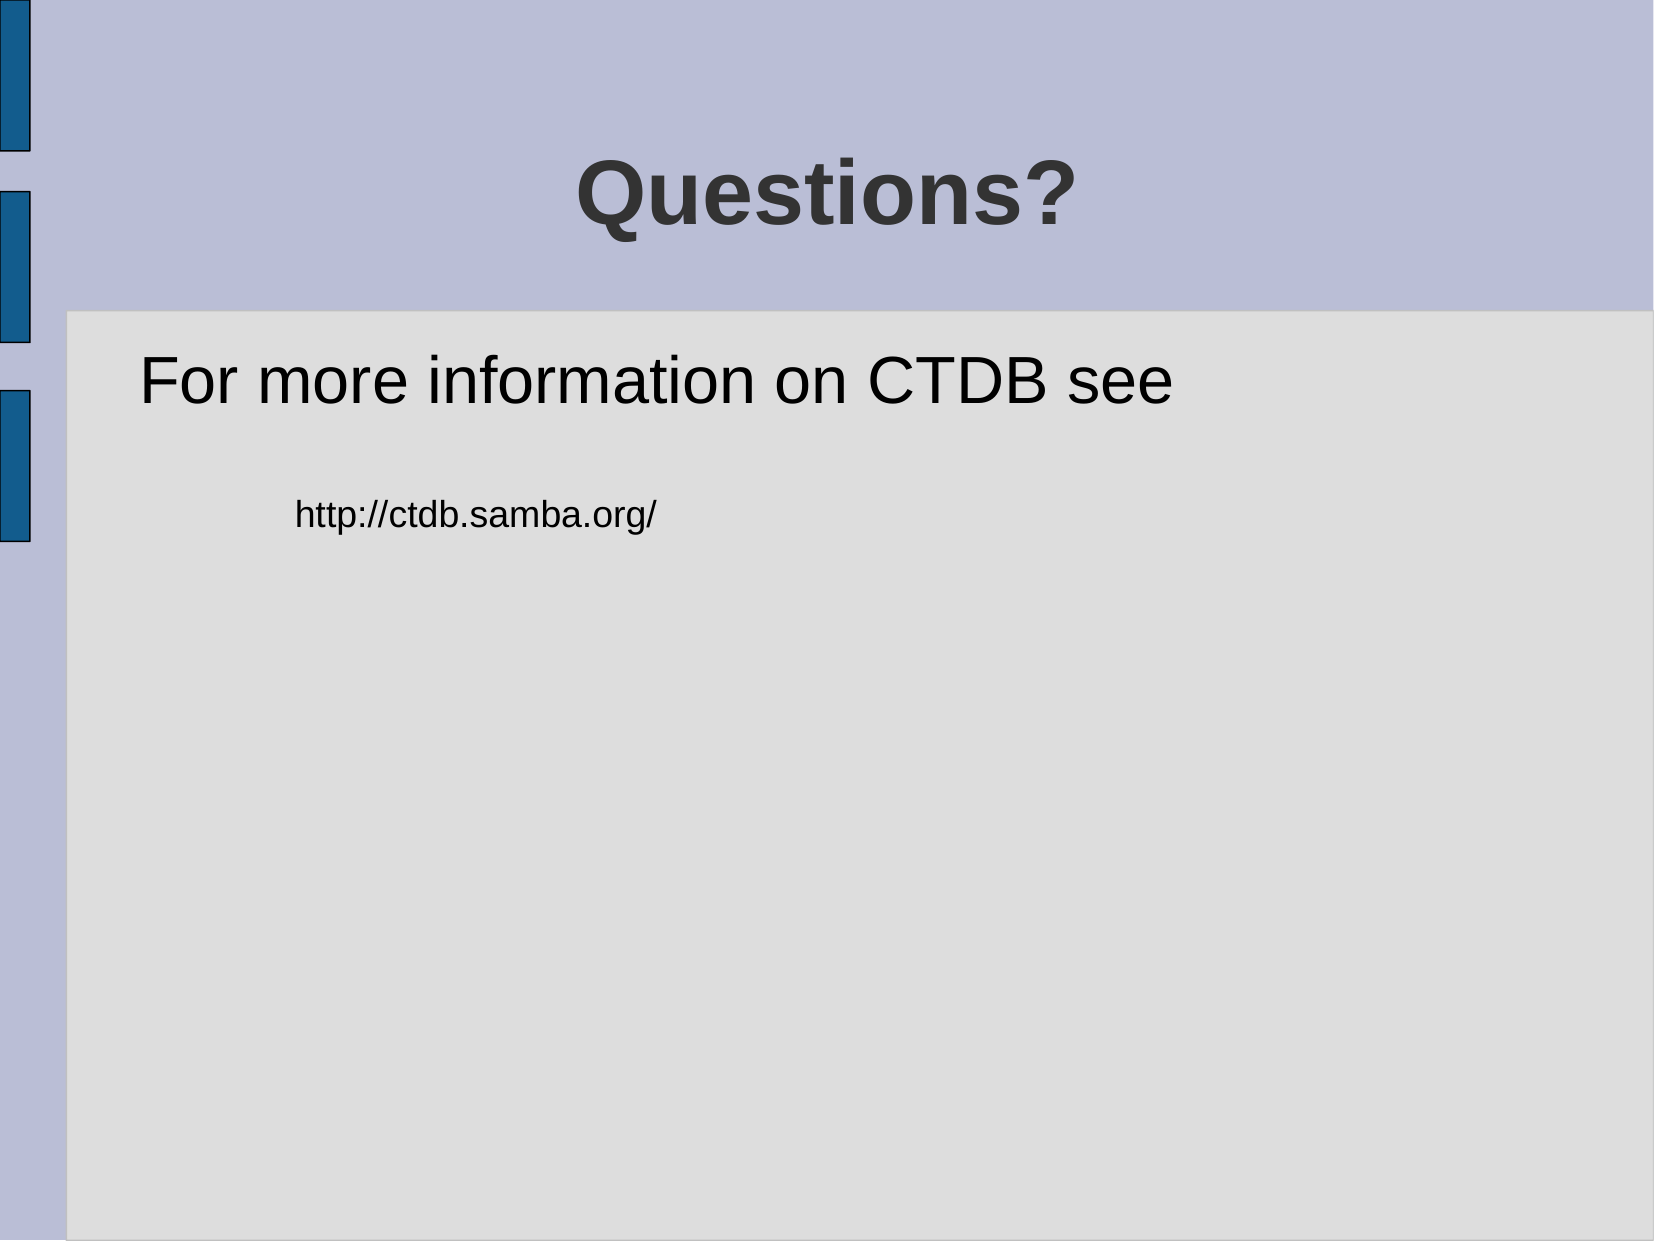

# Questions?
For more information on CTDB see
http://ctdb.samba.org/